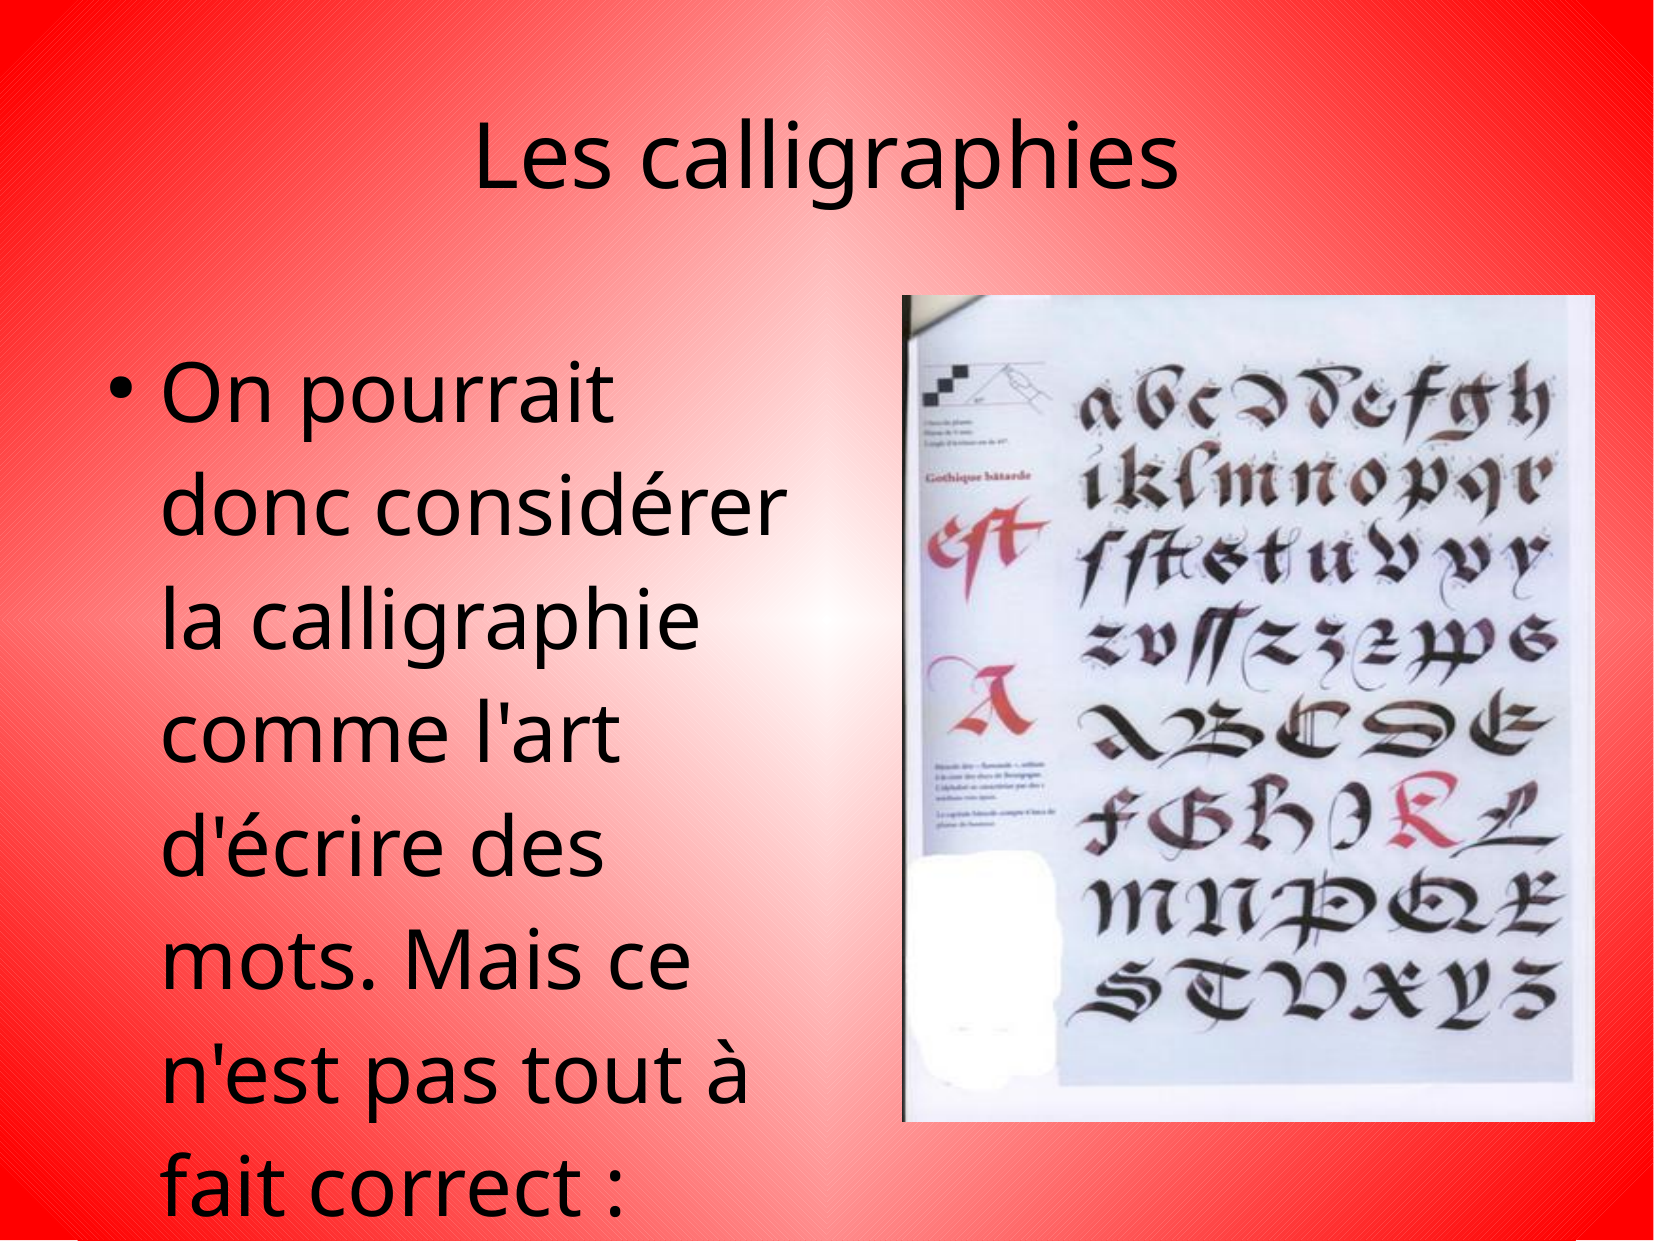

# Les calligraphies
On pourrait donc considérer la calligraphie comme l'art d'écrire des mots. Mais ce n'est pas tout à fait correct : C'est l'art de bien écrire des lettres.